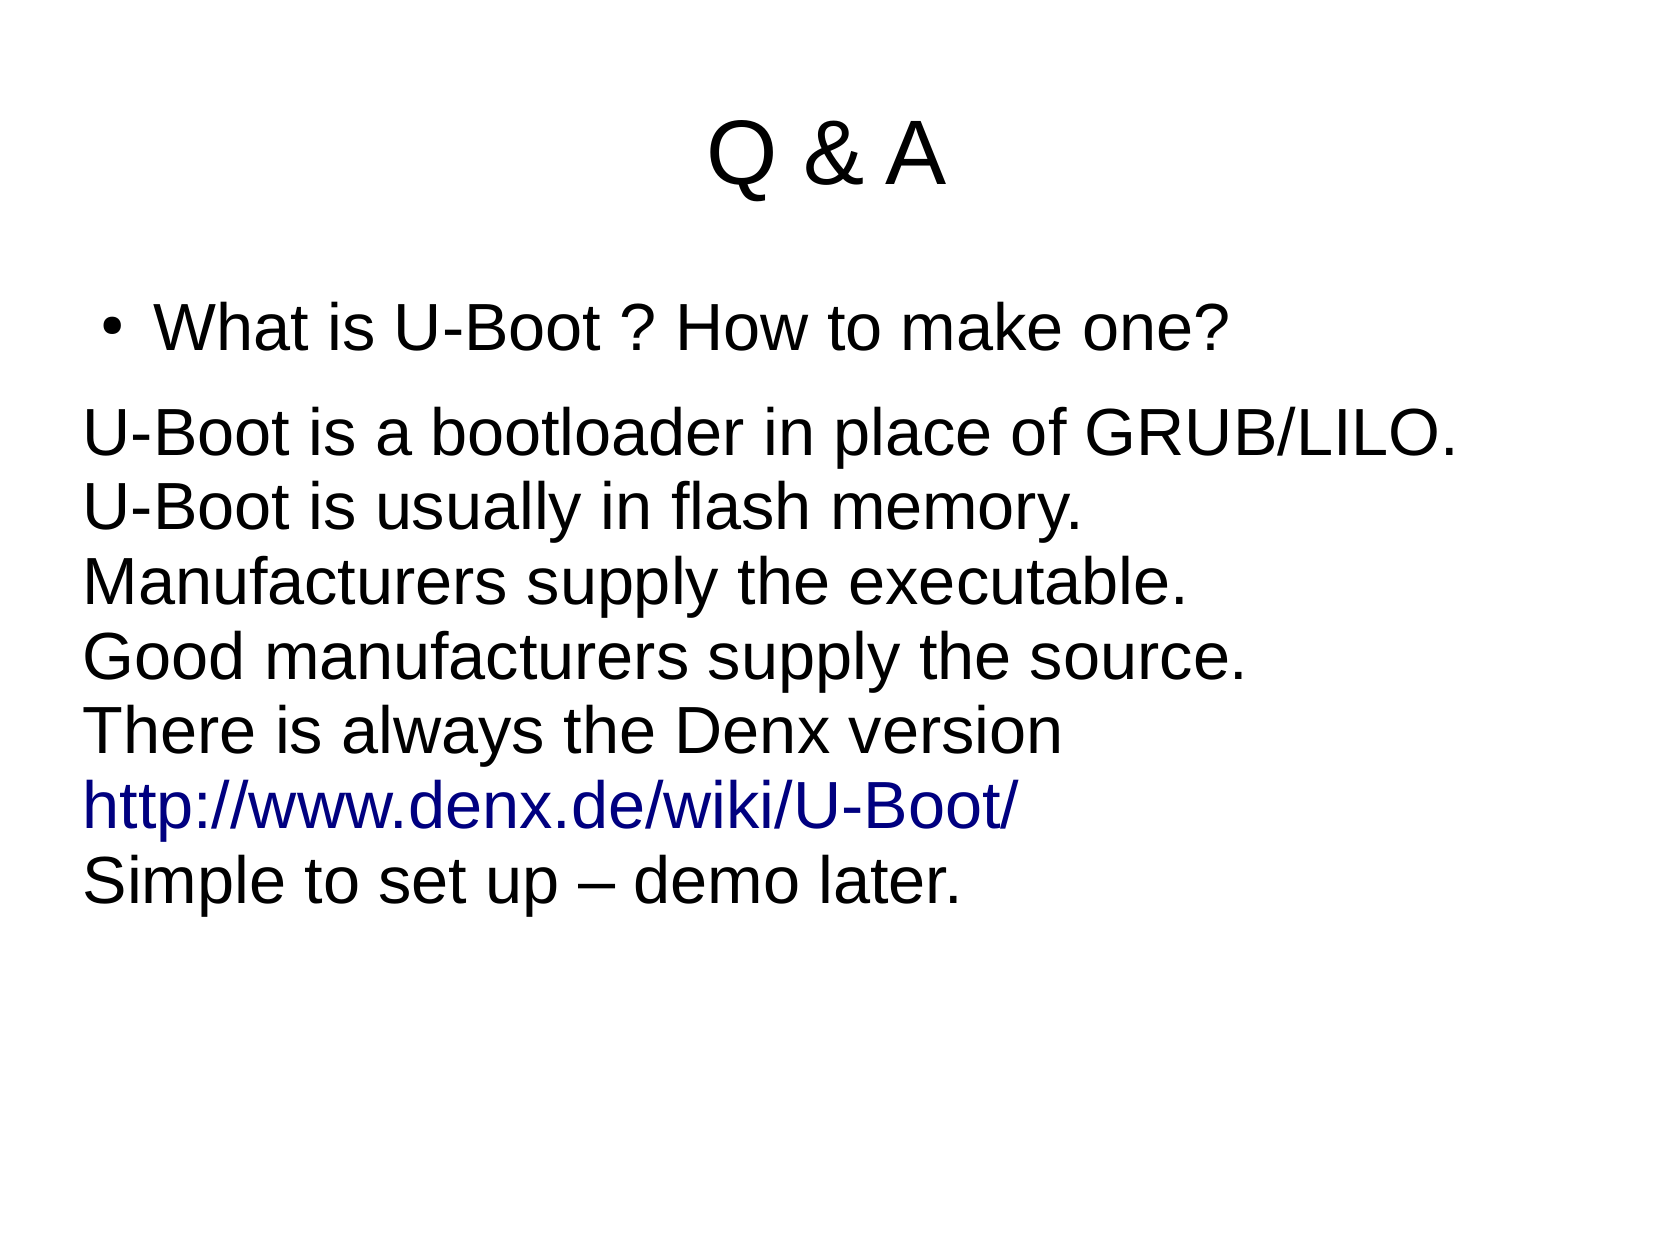

# Q & A
What is U-Boot ? How to make one?
U-Boot is a bootloader in place of GRUB/LILO.
U-Boot is usually in flash memory.
Manufacturers supply the executable.
Good manufacturers supply the source.
There is always the Denx version
http://www.denx.de/wiki/U-Boot/
Simple to set up – demo later.